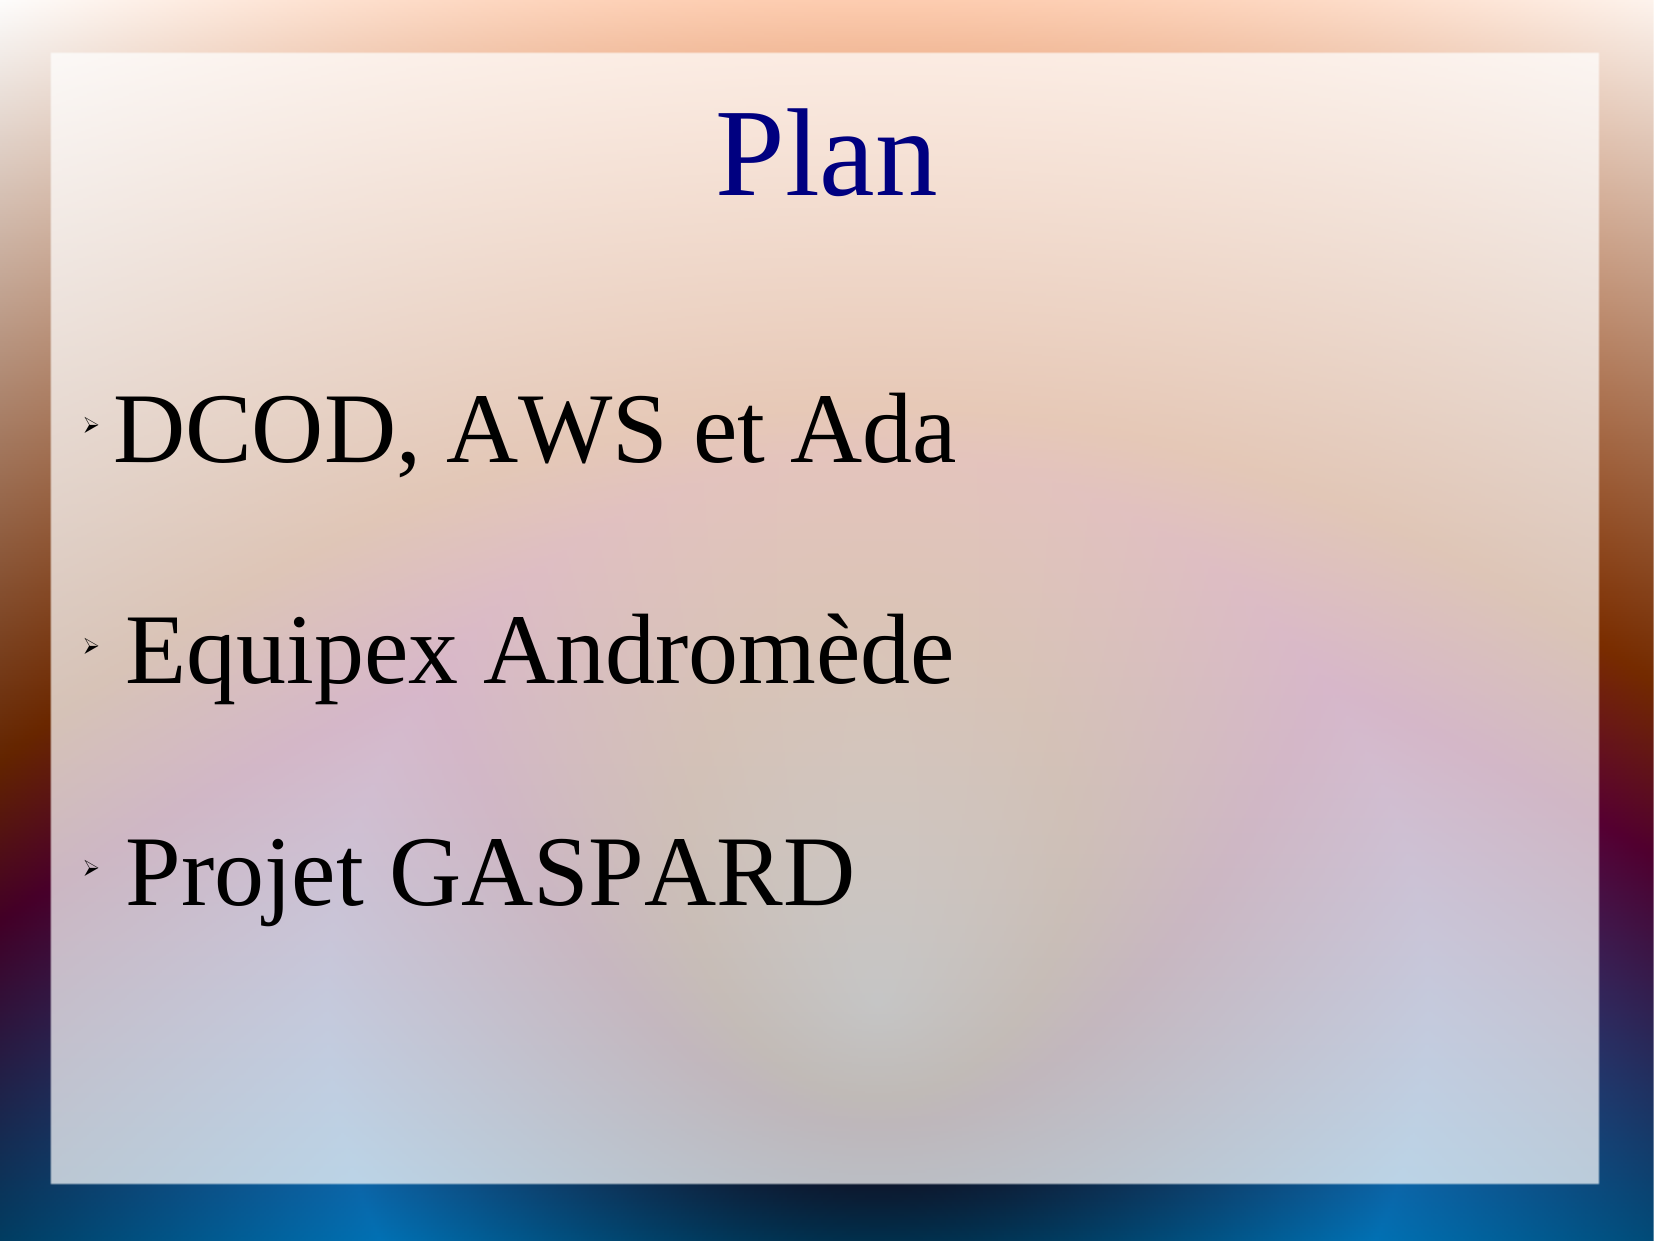

# Plan
 DCOD, AWS et Ada
 Equipex Andromède
 Projet GASPARD